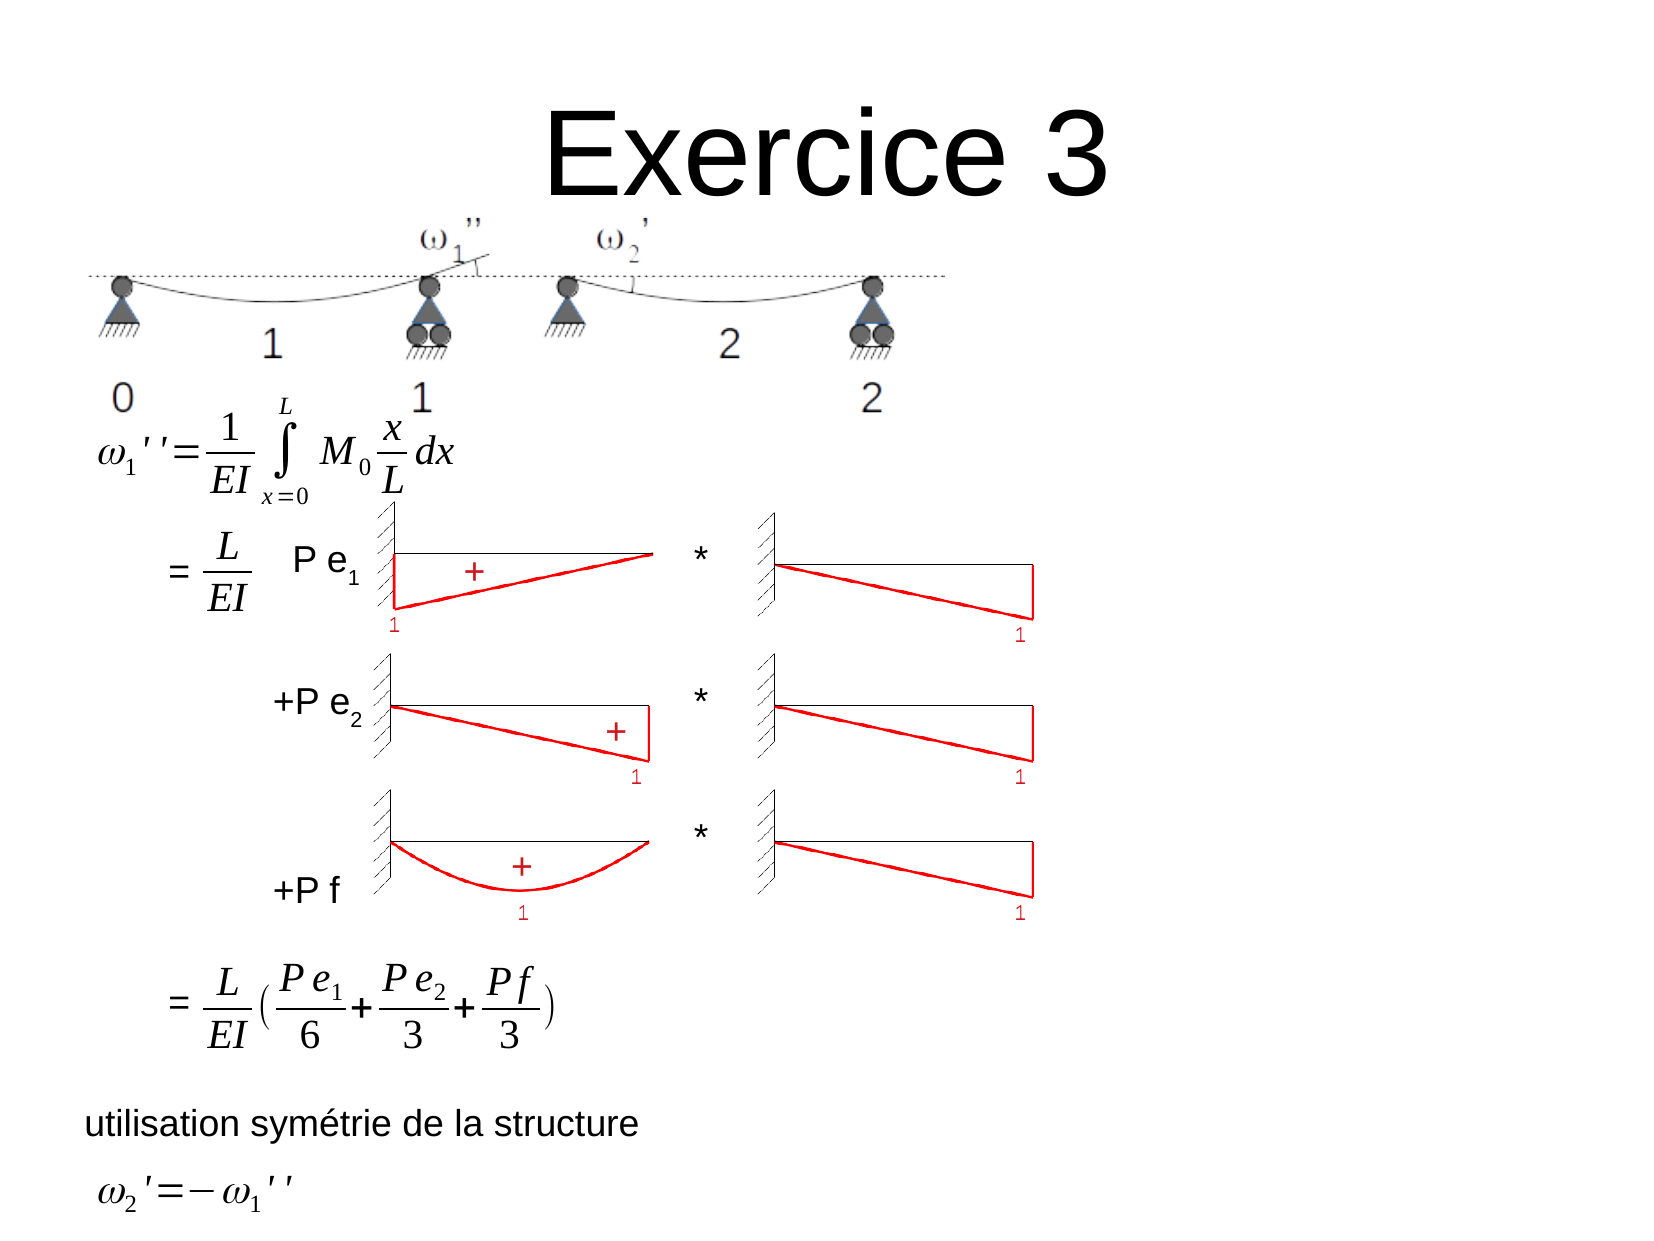

# Exercice 3
P e1
*
=
+
*
+P e2
+
*
+
+P f
=
 utilisation symétrie de la structure